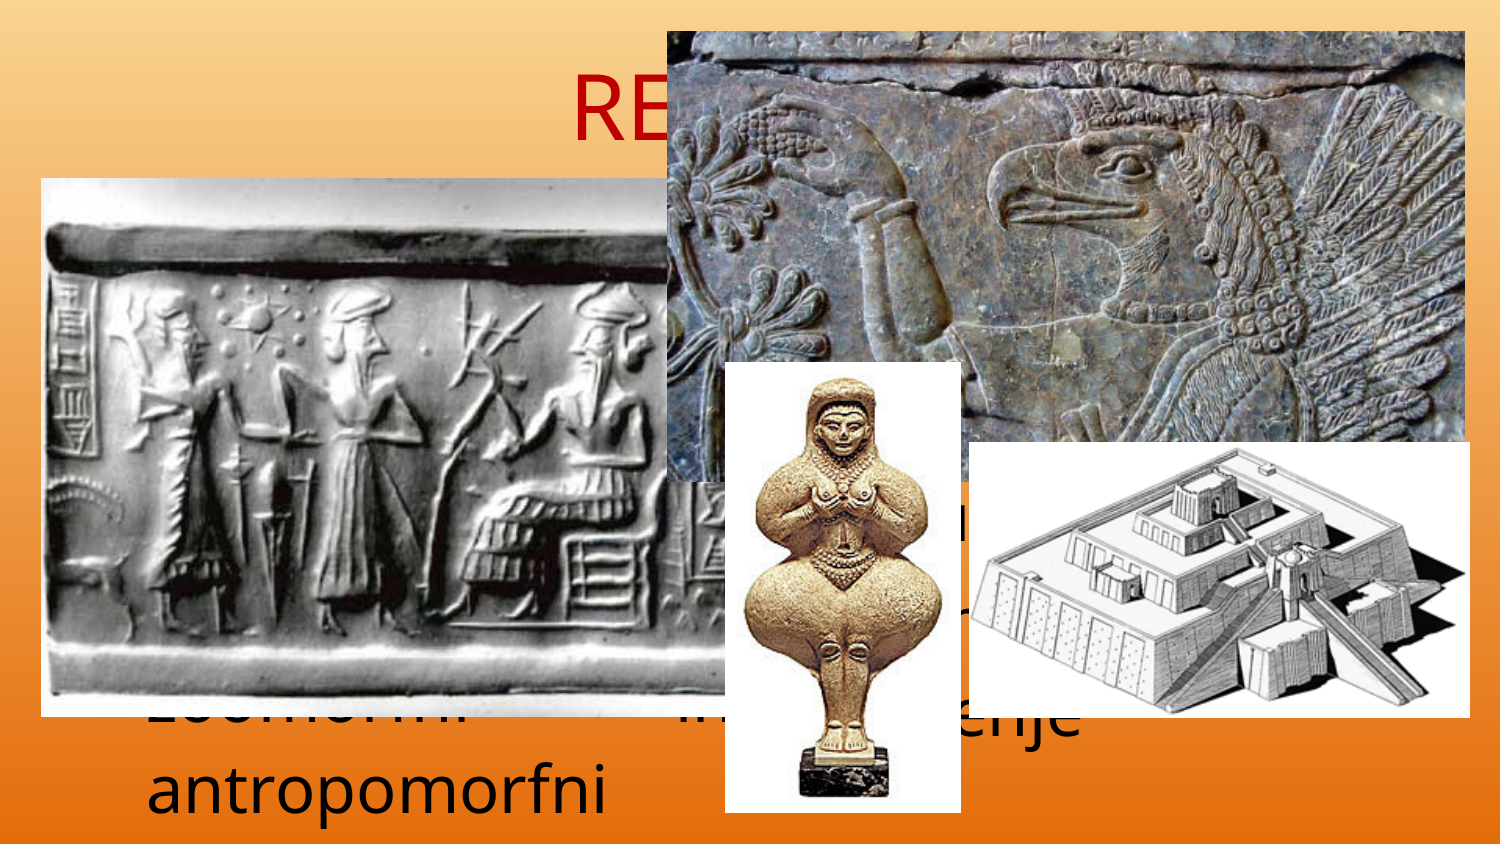

# RELIGIJE
Sumer
| Politeistična religija, razvije se v 4. stol. pr. Kr. Predstava bogov v zoomorfni in antropomorfni obliki Sumerski govorniki navdih kasnejši Mezopotamski mitologiji, astrologiji in religiji Božanstva: Panteon in Anunaki | Anu, Enlil, Enki, Inana, Utu Zigurati (svetišča) Posmrtno življenje |
| --- | --- |